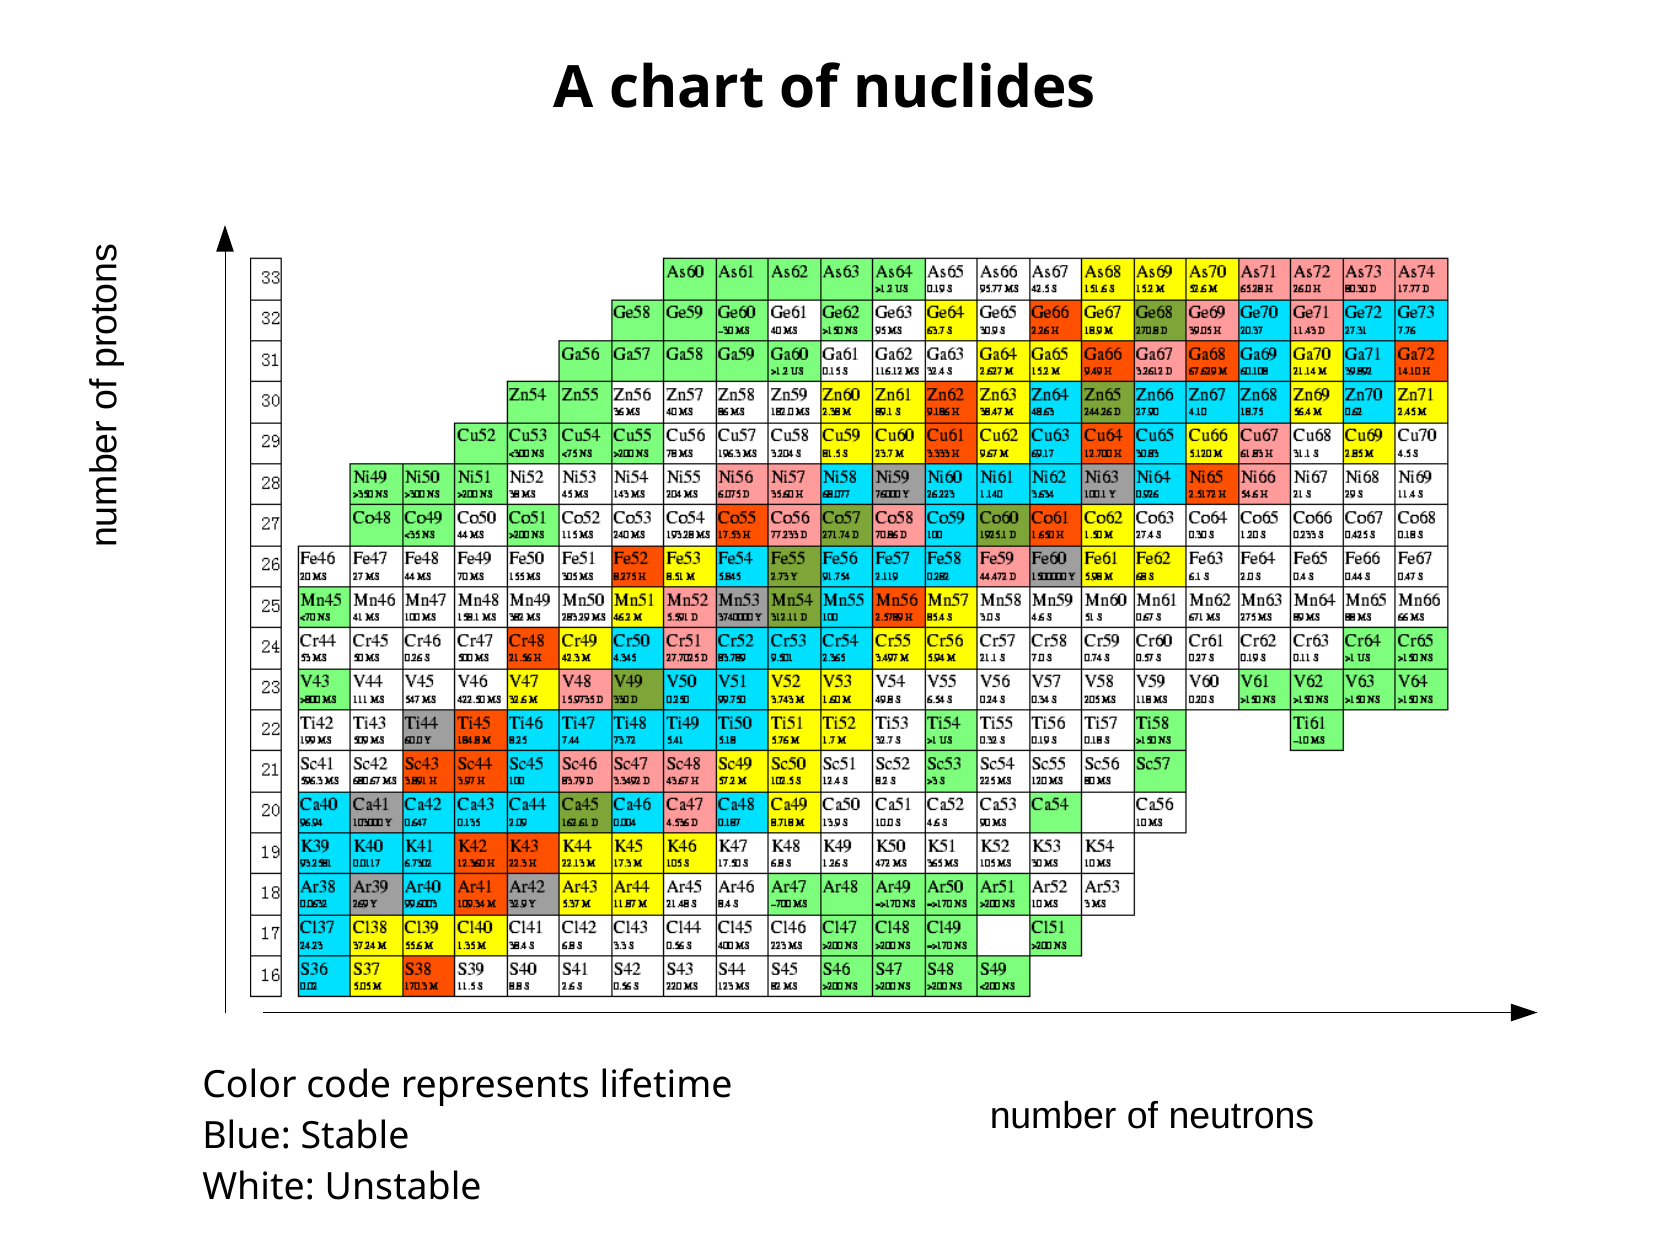

number of protons
A chart of nuclides
Color code represents lifetime
Blue: Stable
White: Unstable
number of neutrons